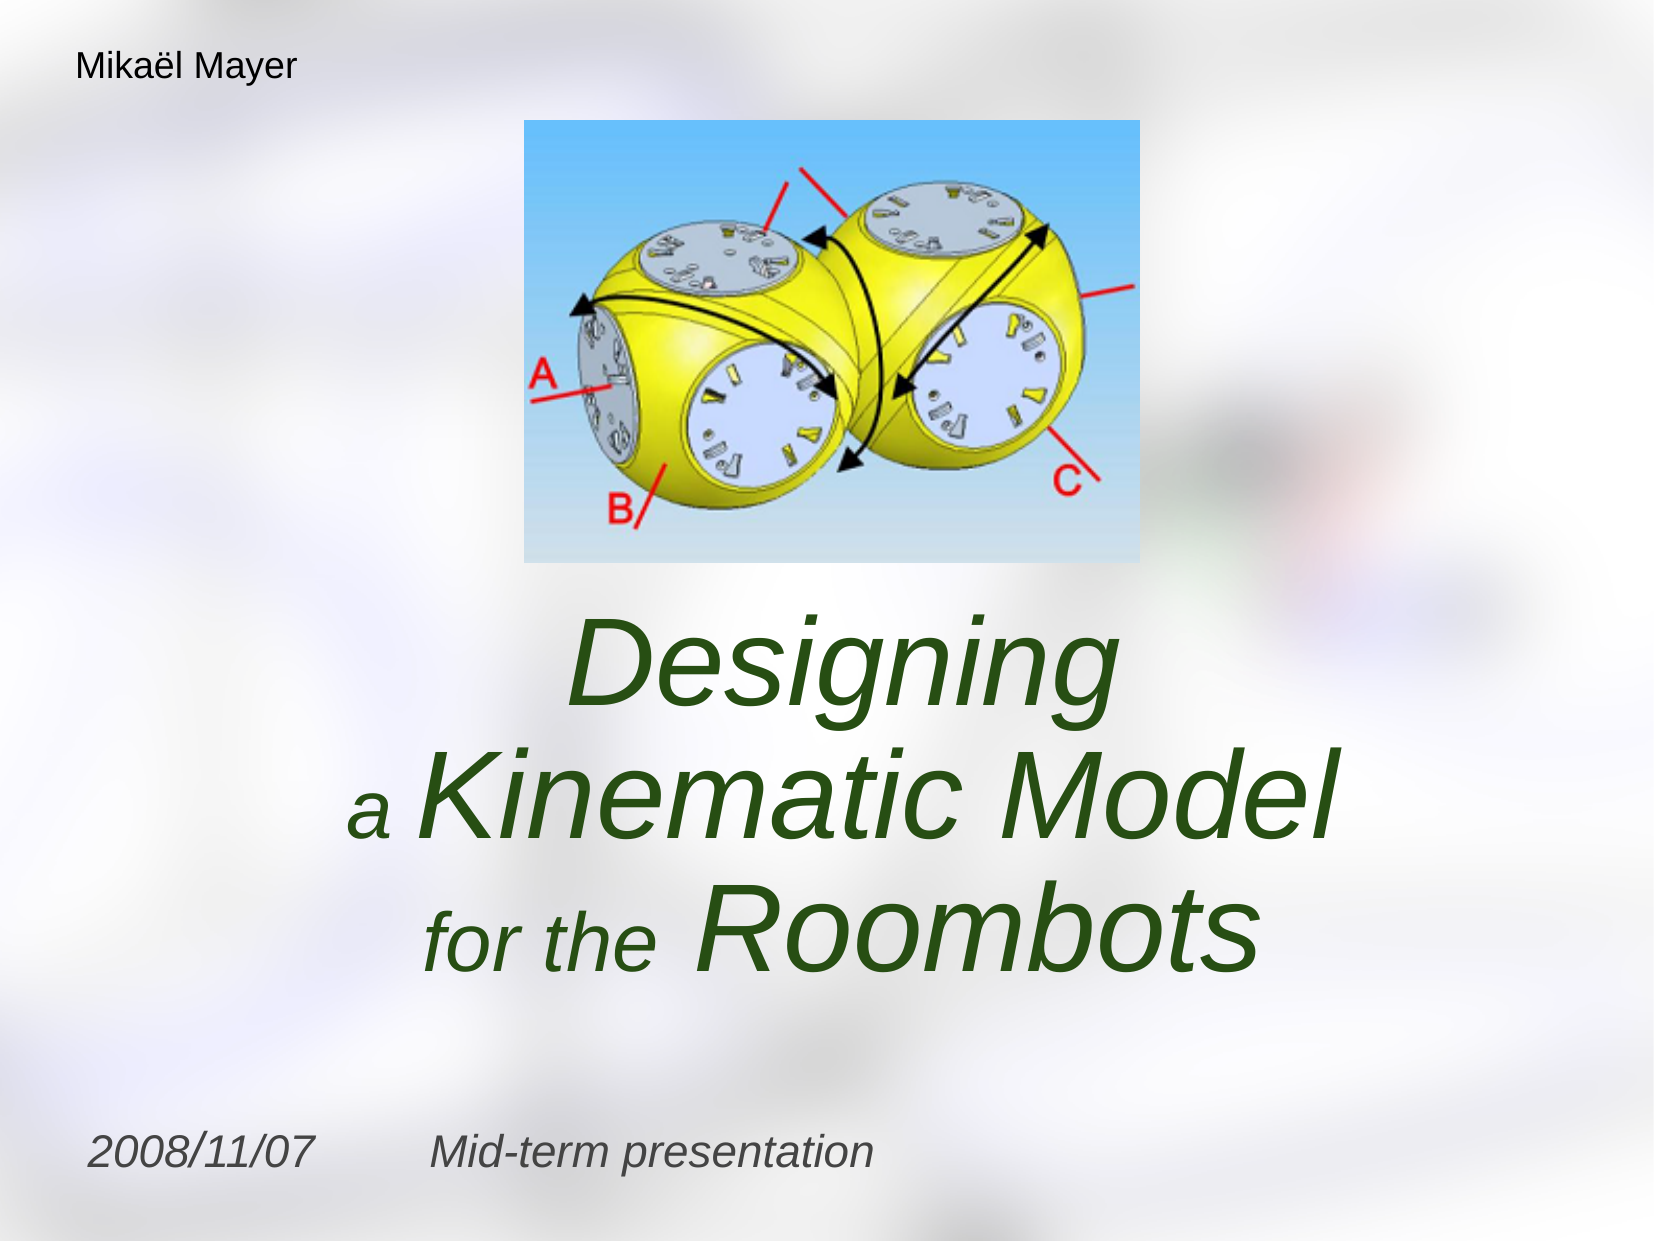

Mikaël Mayer
# Designing a Kinematic Model for the Roombots
2008/11/07         Mid-term presentation